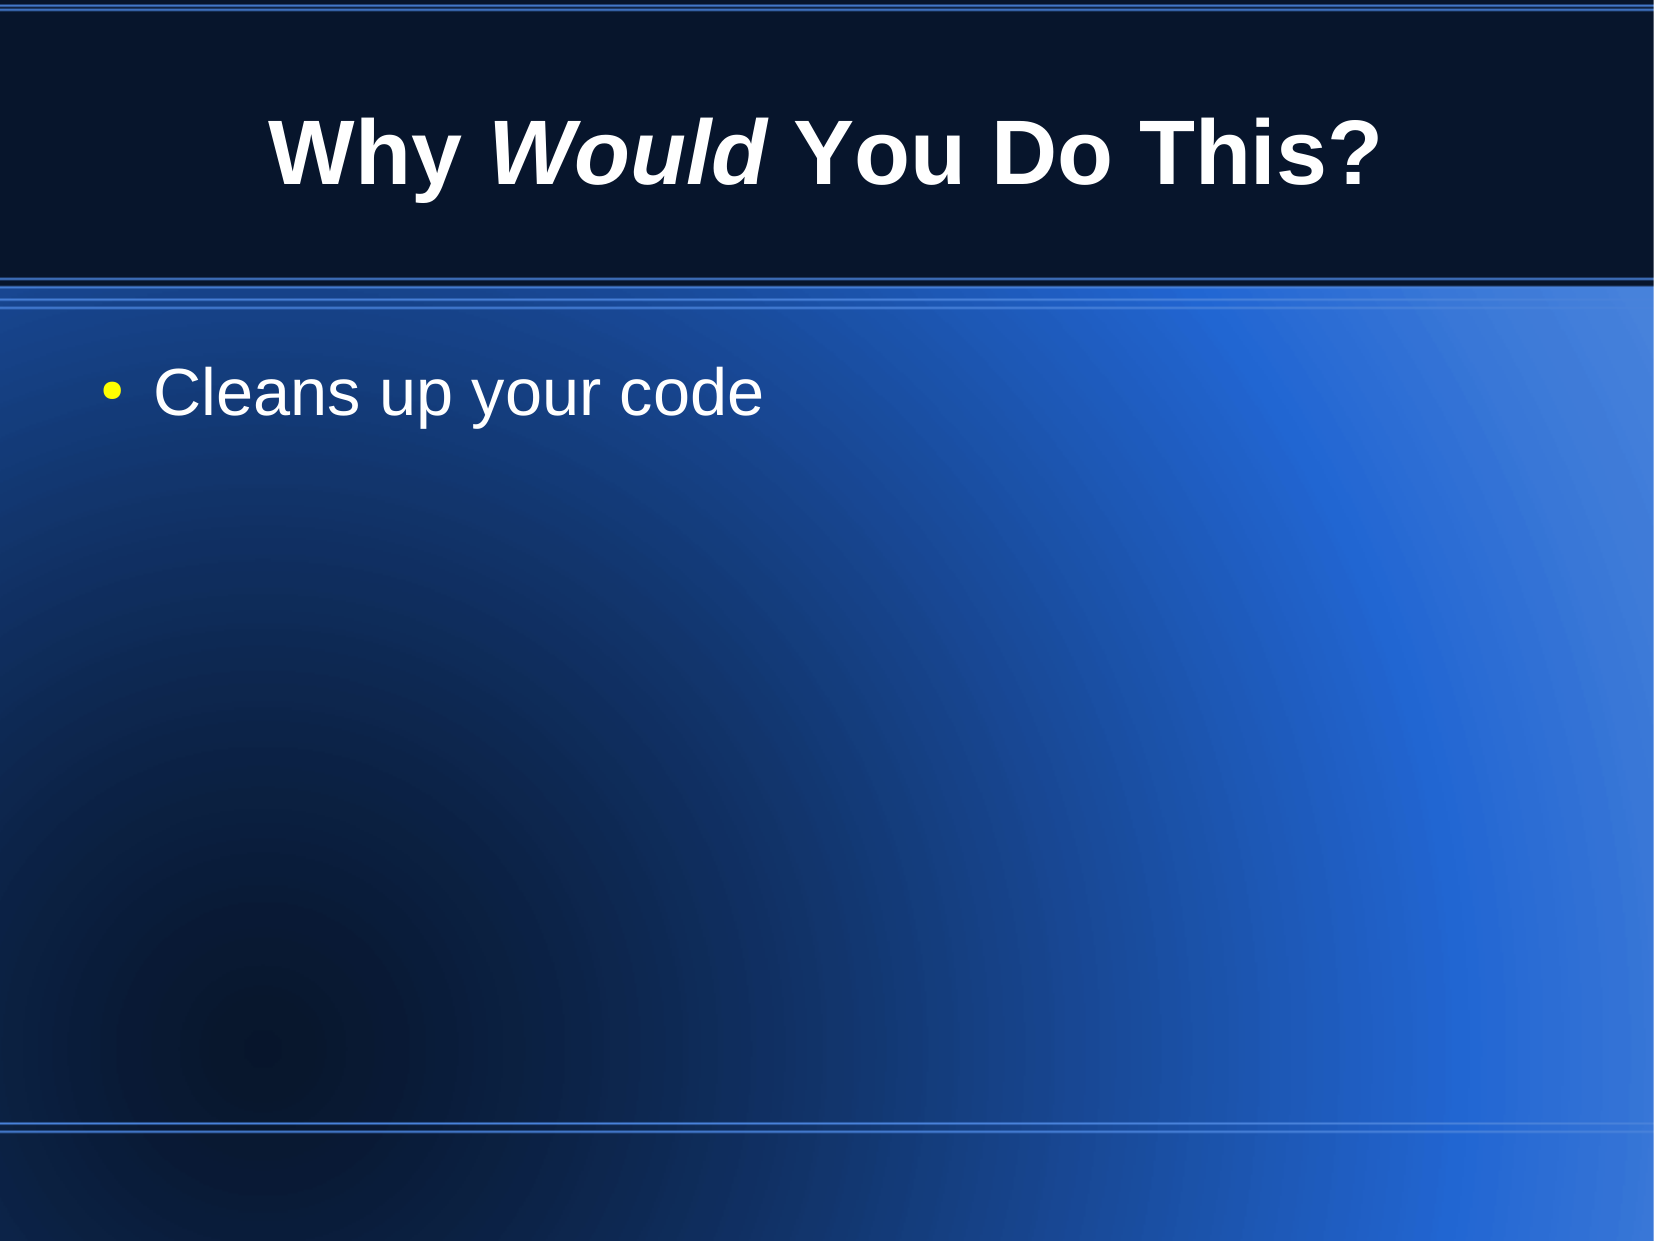

# Why Would You Do This?
Cleans up your code